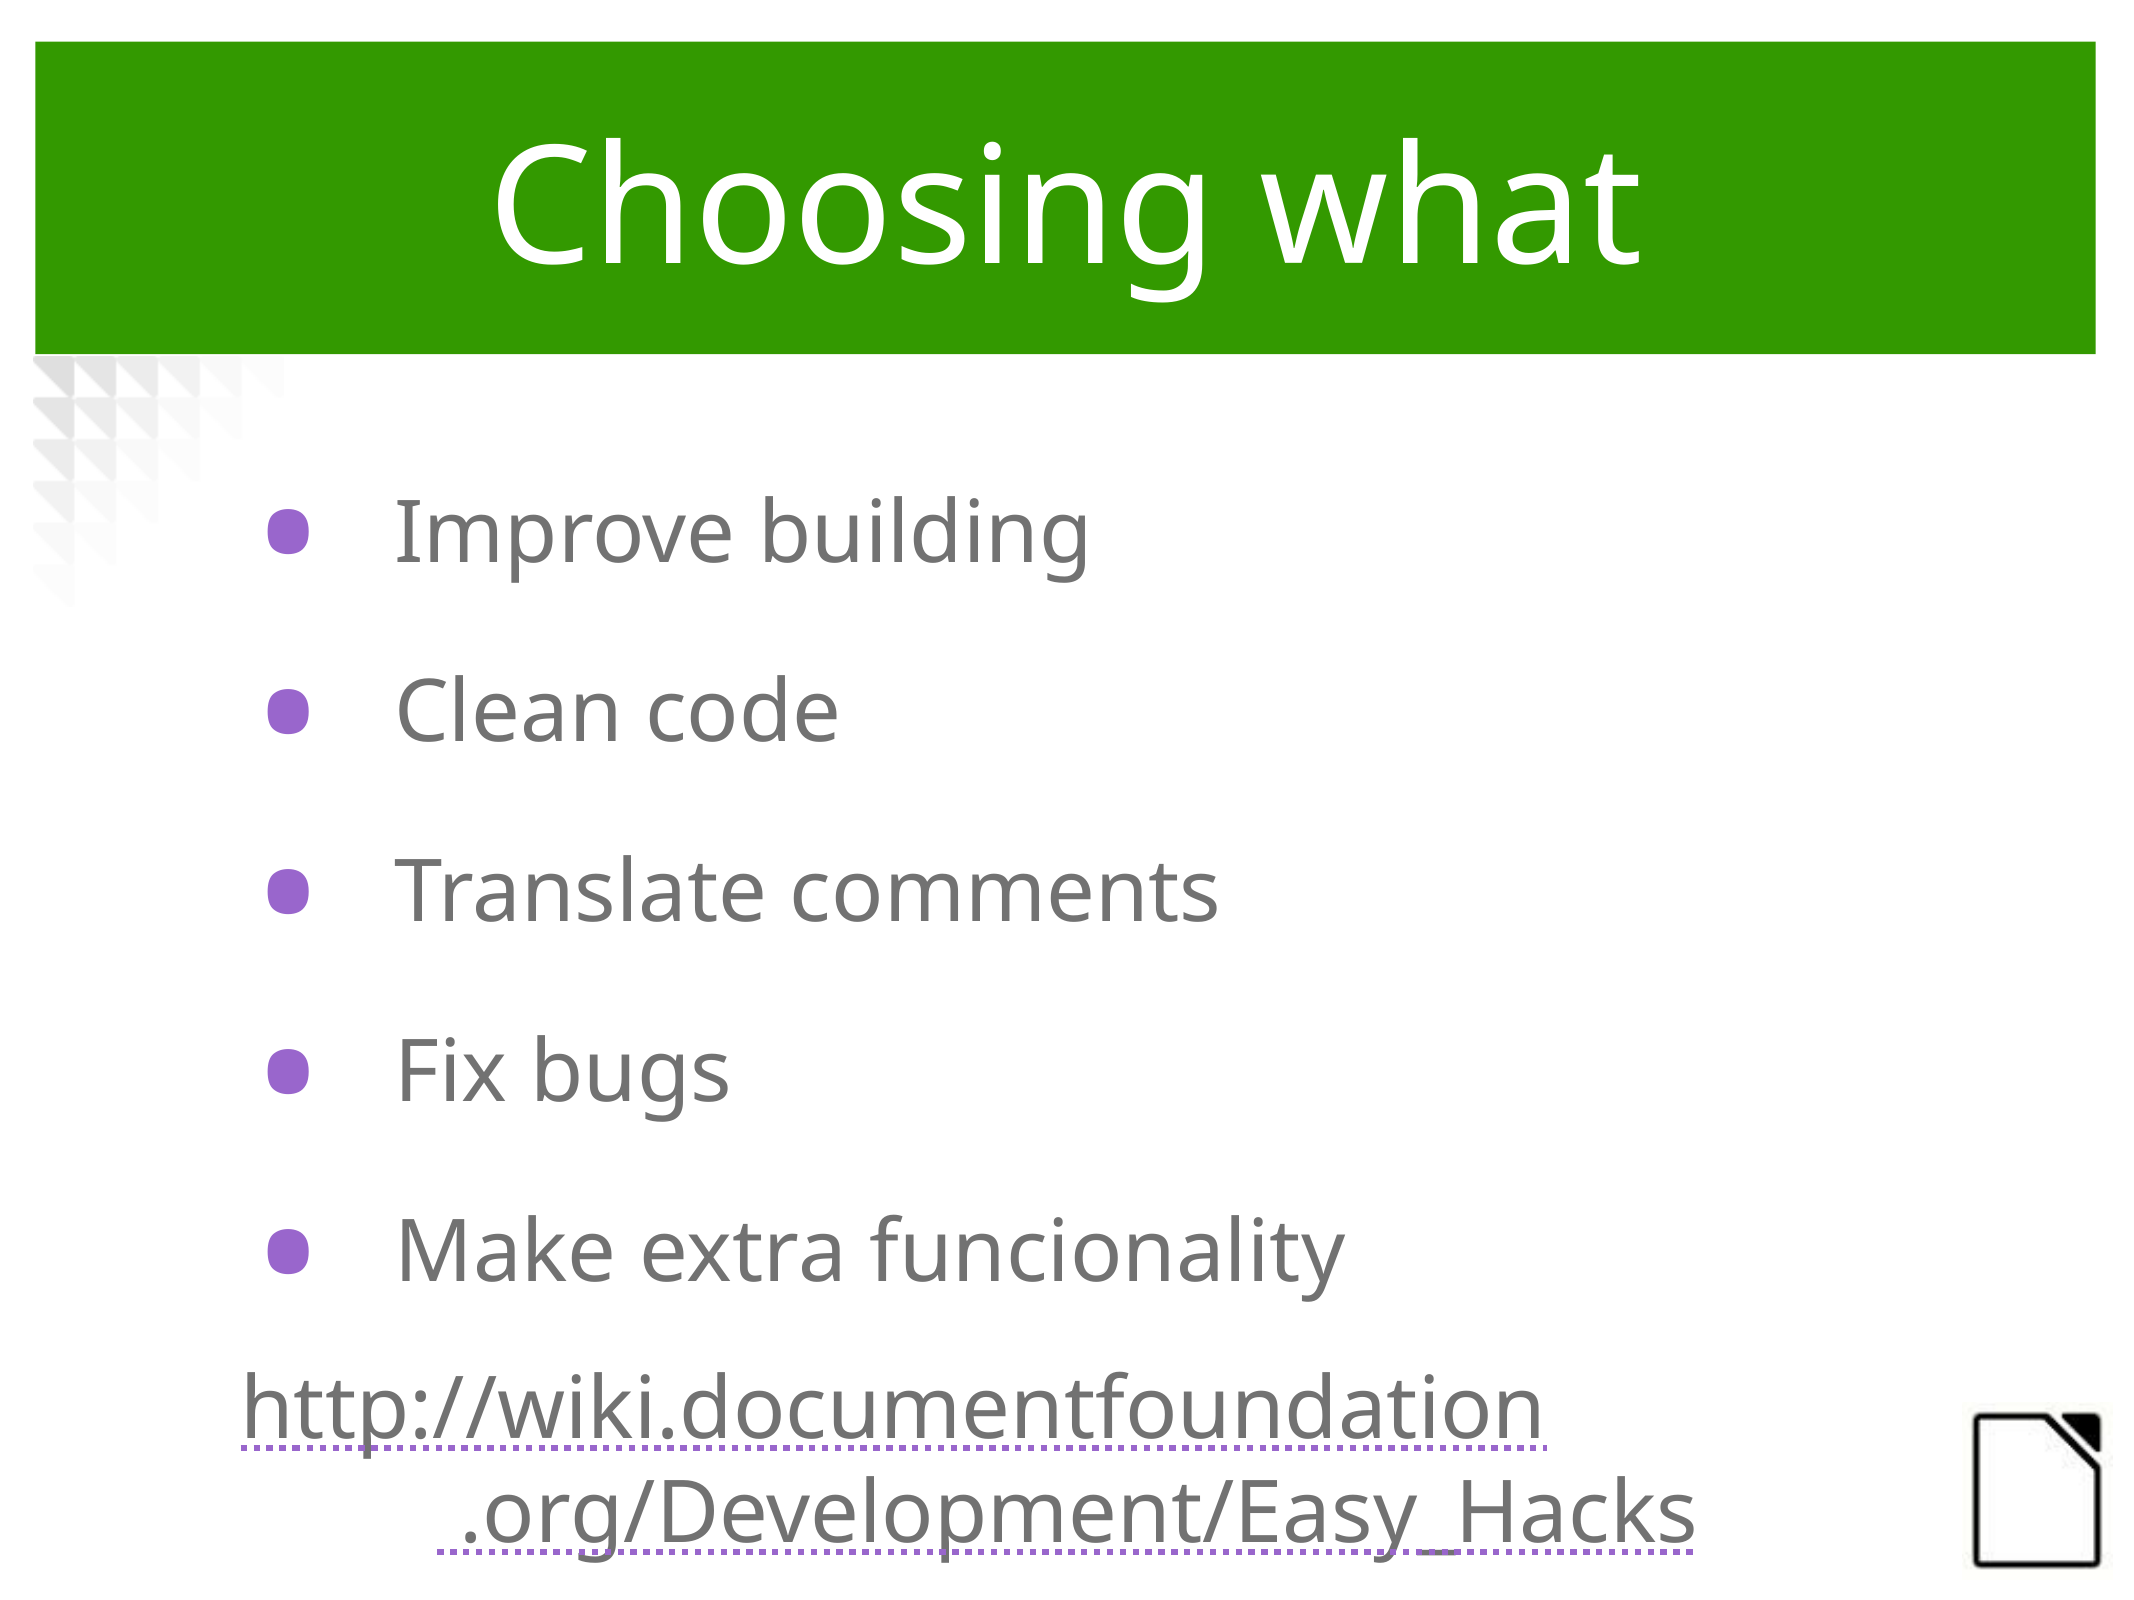

# Choosing what
Improve building
Clean code
Translate comments
Fix bugs
Make extra funcionality
http://wiki.documentfoundation
		 .org/Development/Easy_Hacks